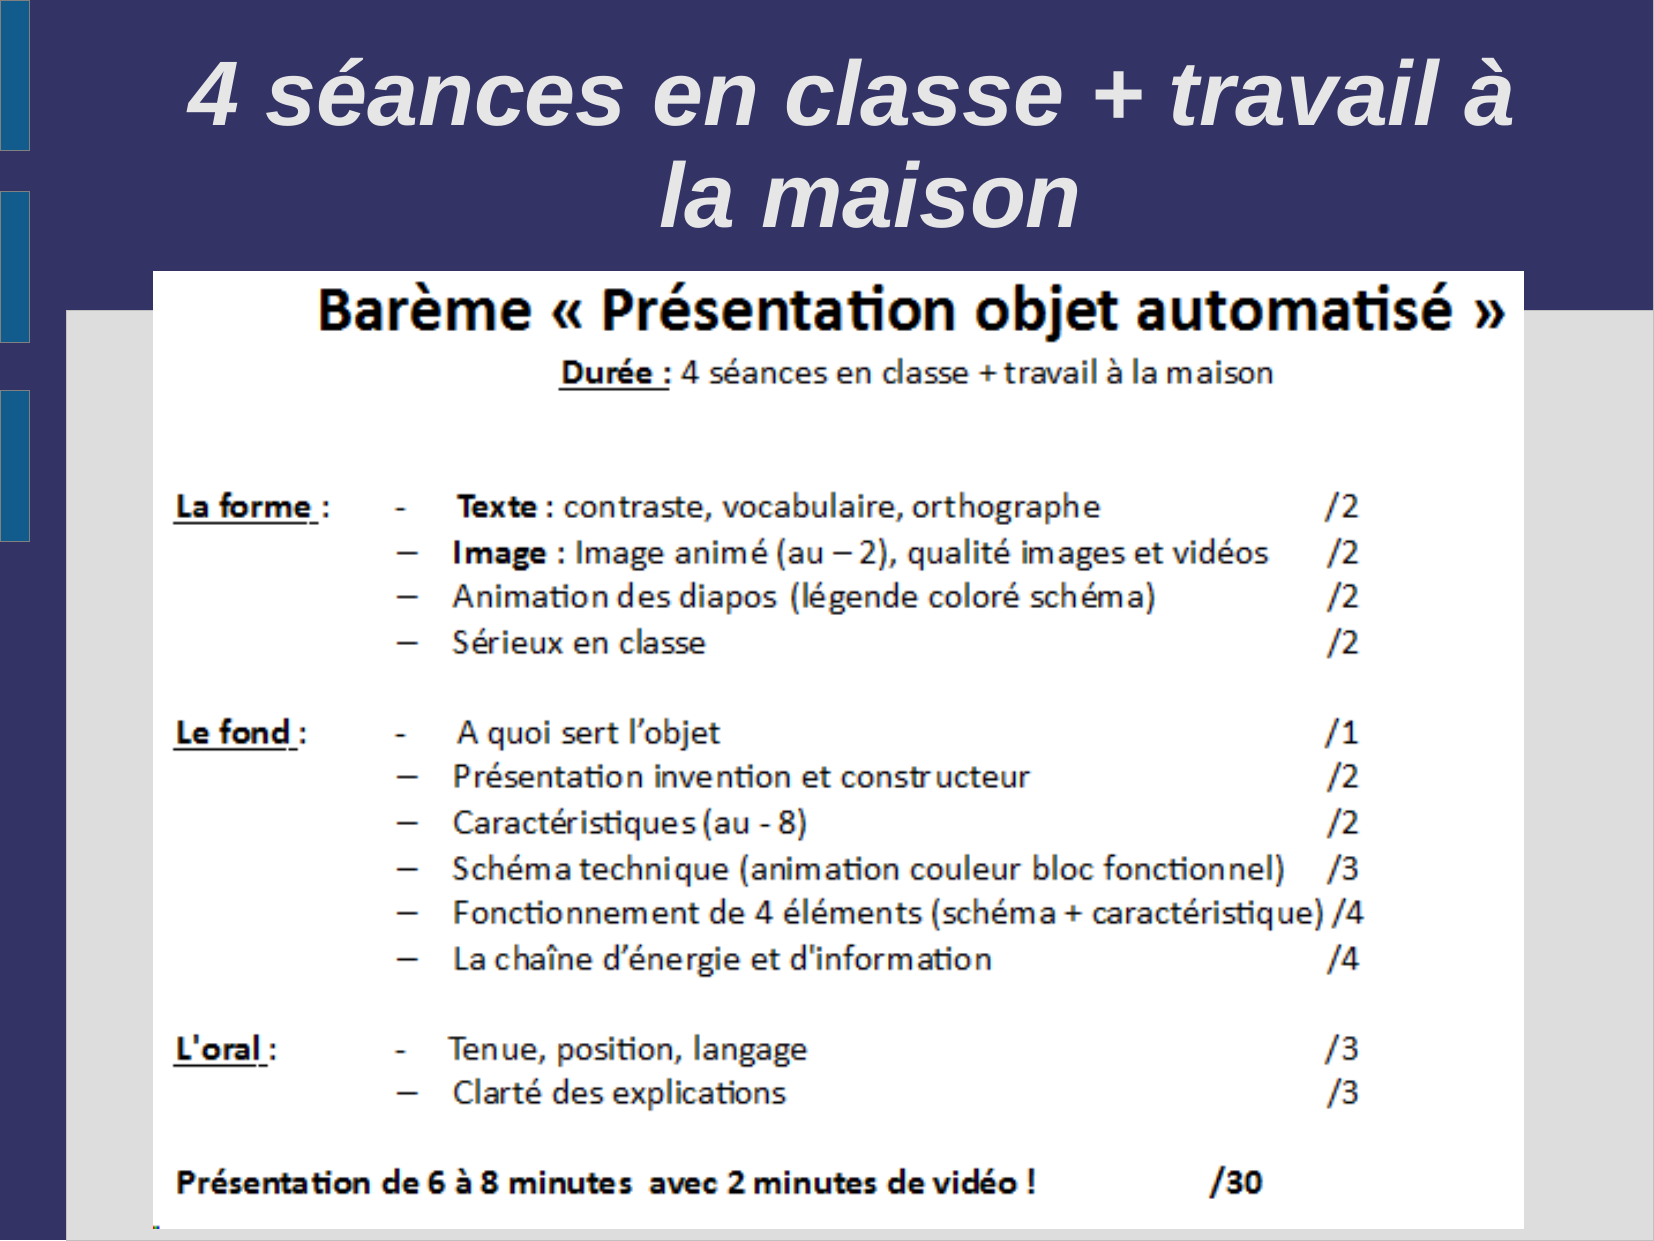

4 séances en classe + travail à la maison
#